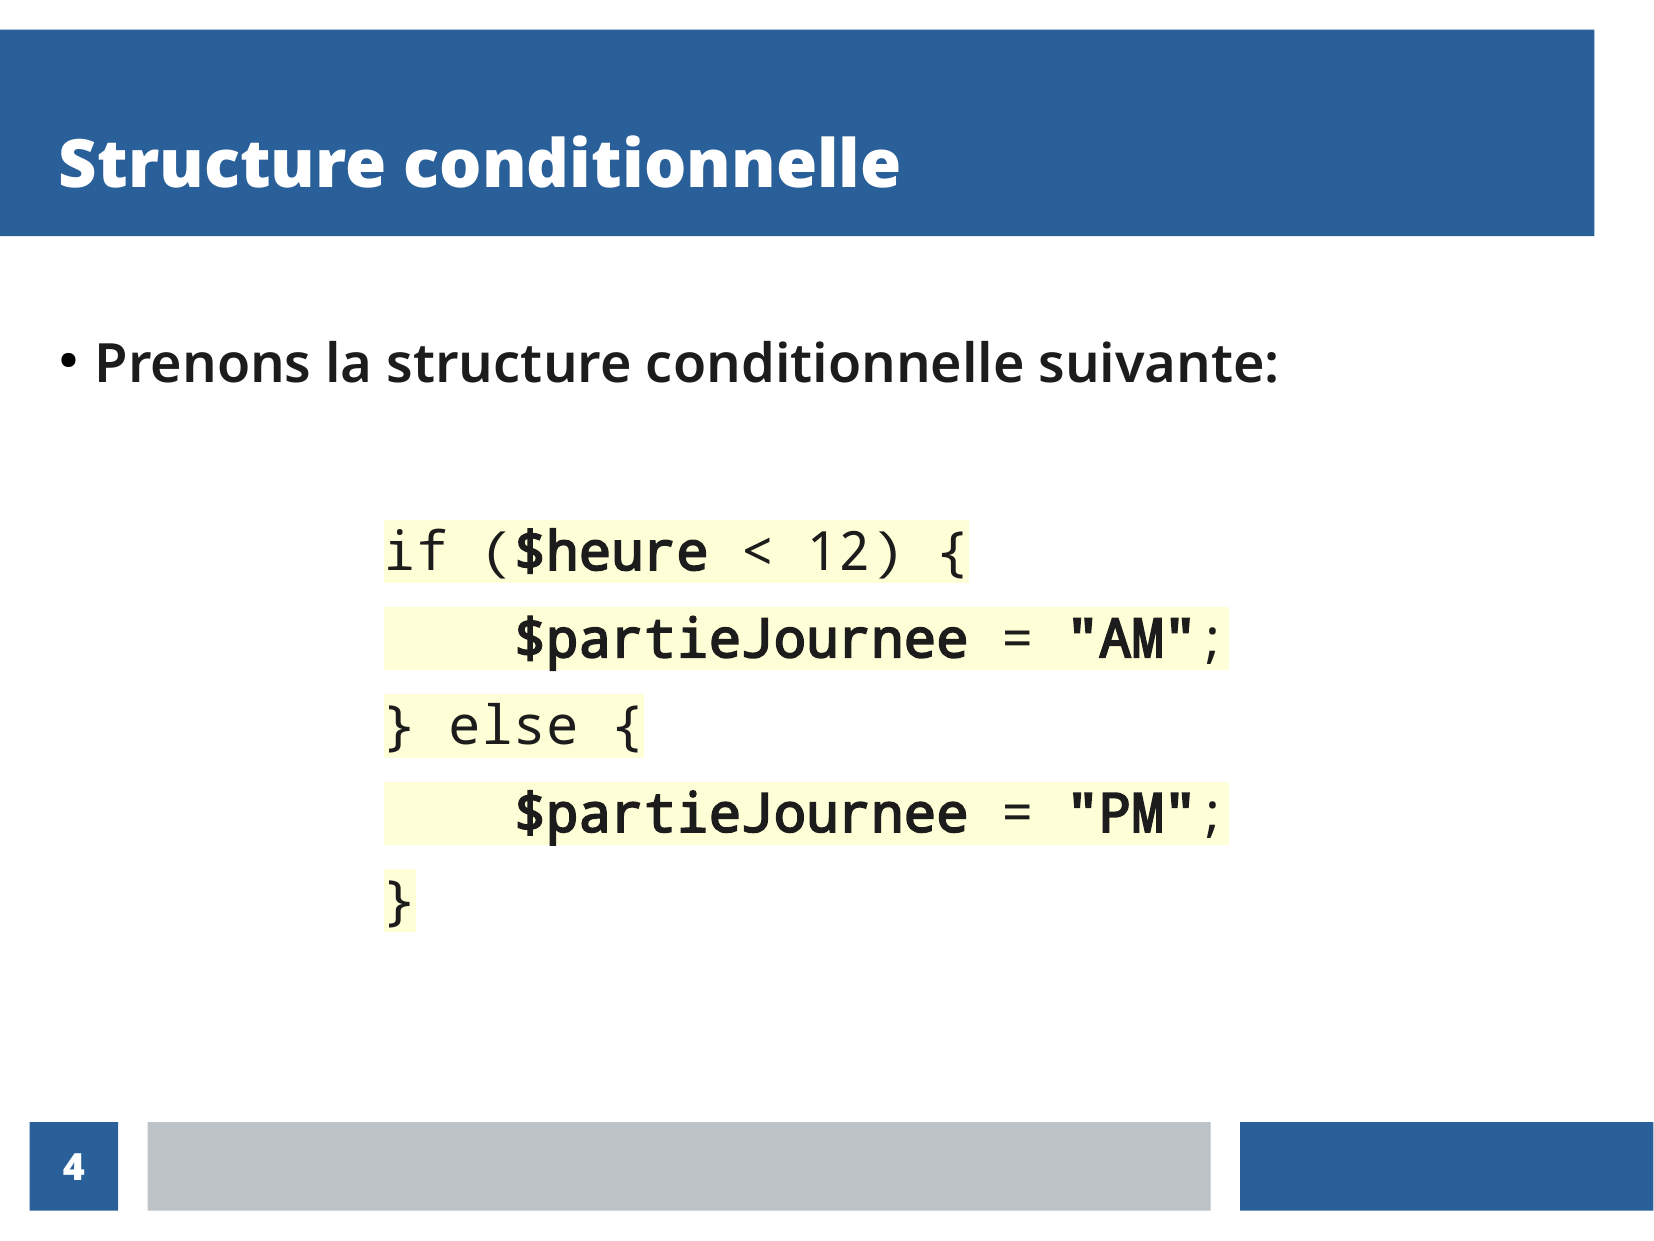

# Structure conditionnelle
Prenons la structure conditionnelle suivante:
if ($heure < 12) {
 $partieJournee = "AM";
} else {
 $partieJournee = "PM";
}
4